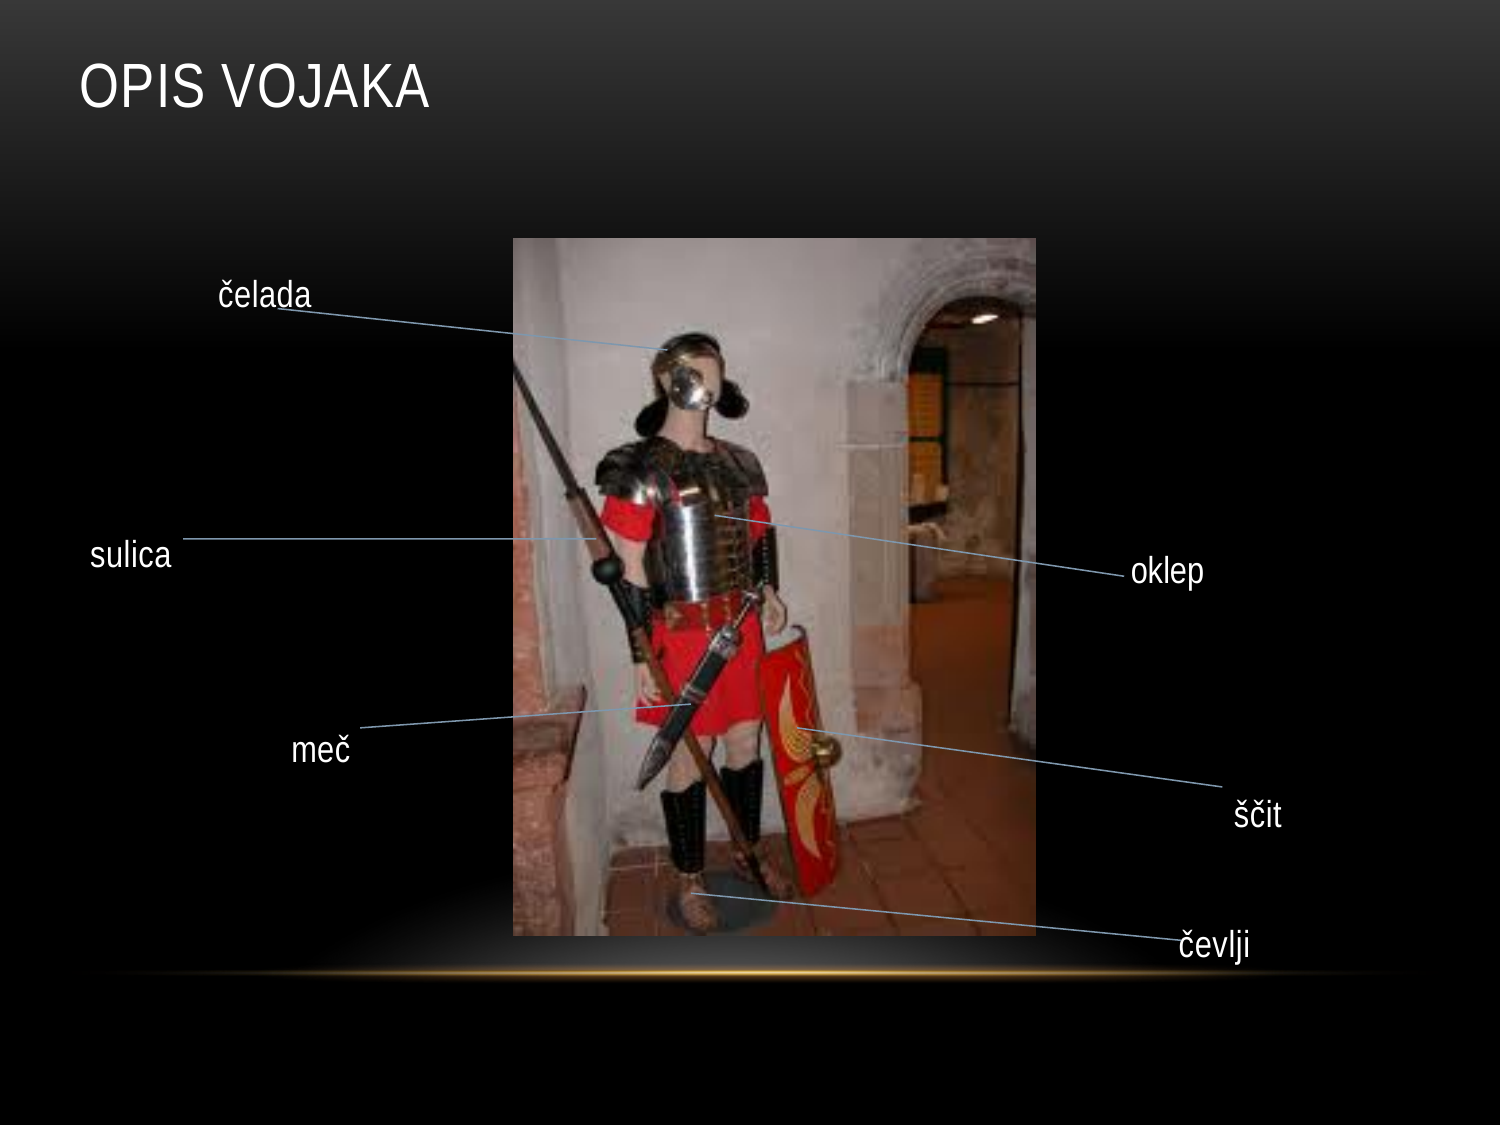

# OPIS VOJAKA
 čelada
sulica
 meč
 ščit
 čevlji
oklep